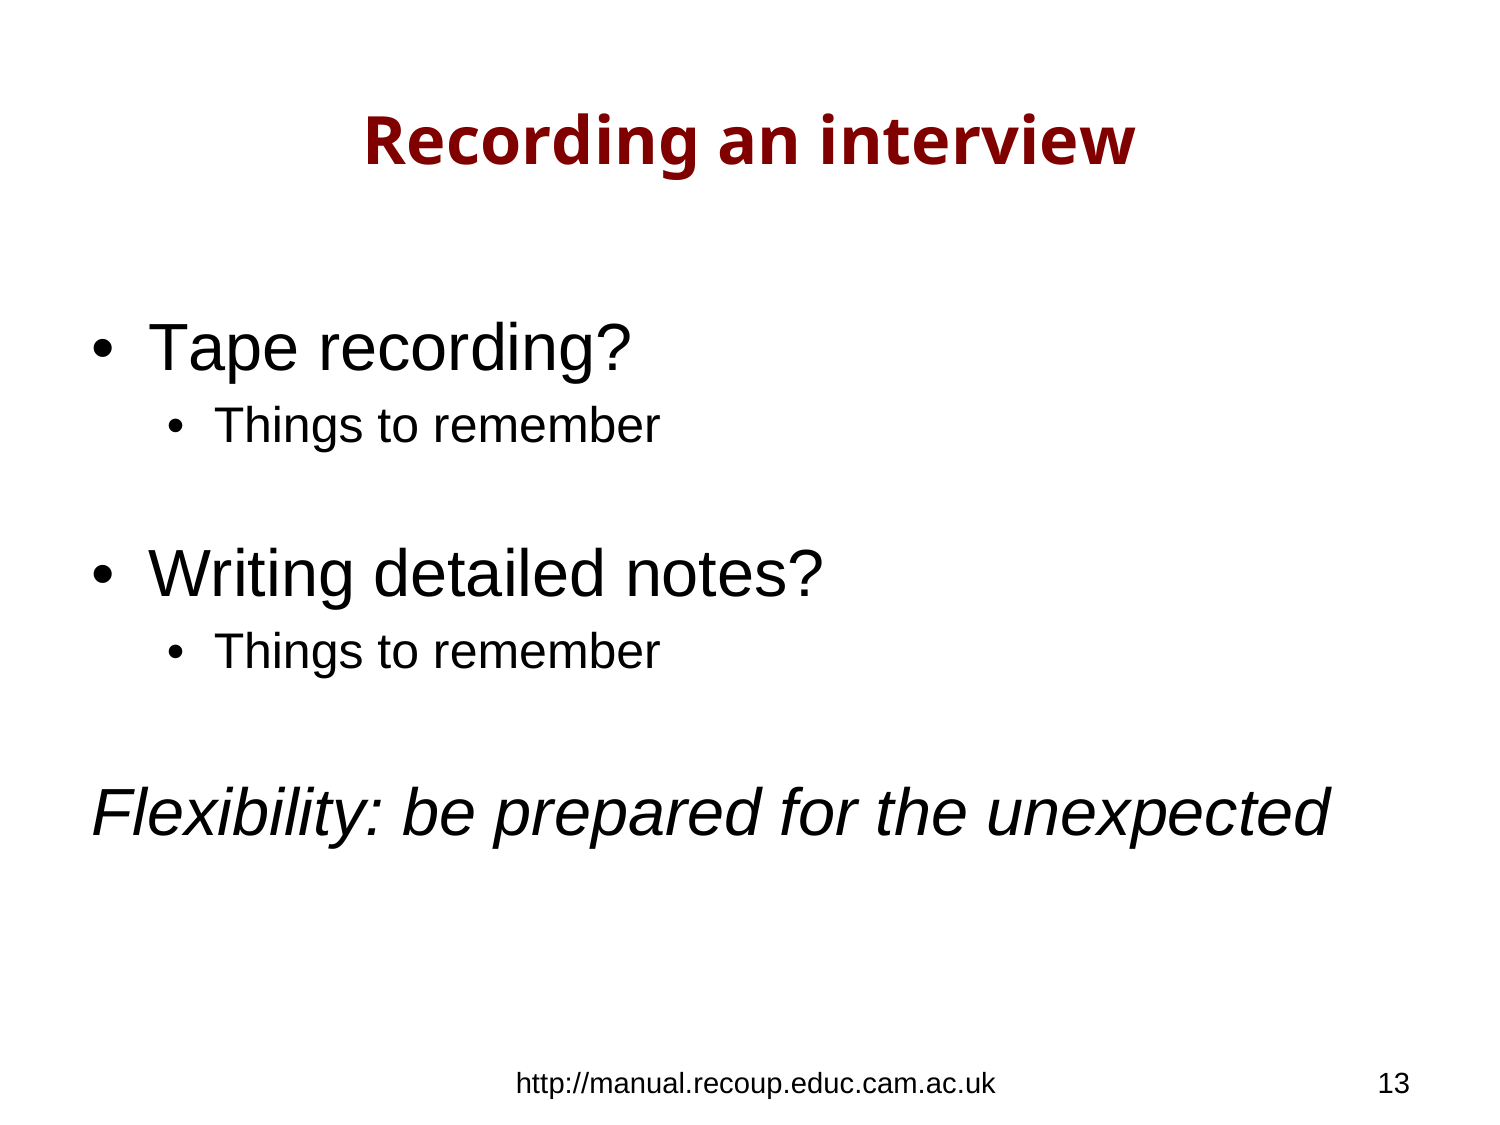

# Recording an interview
Tape recording?
Things to remember
Writing detailed notes?
Things to remember
Flexibility: be prepared for the unexpected
http://manual.recoup.educ.cam.ac.uk
13